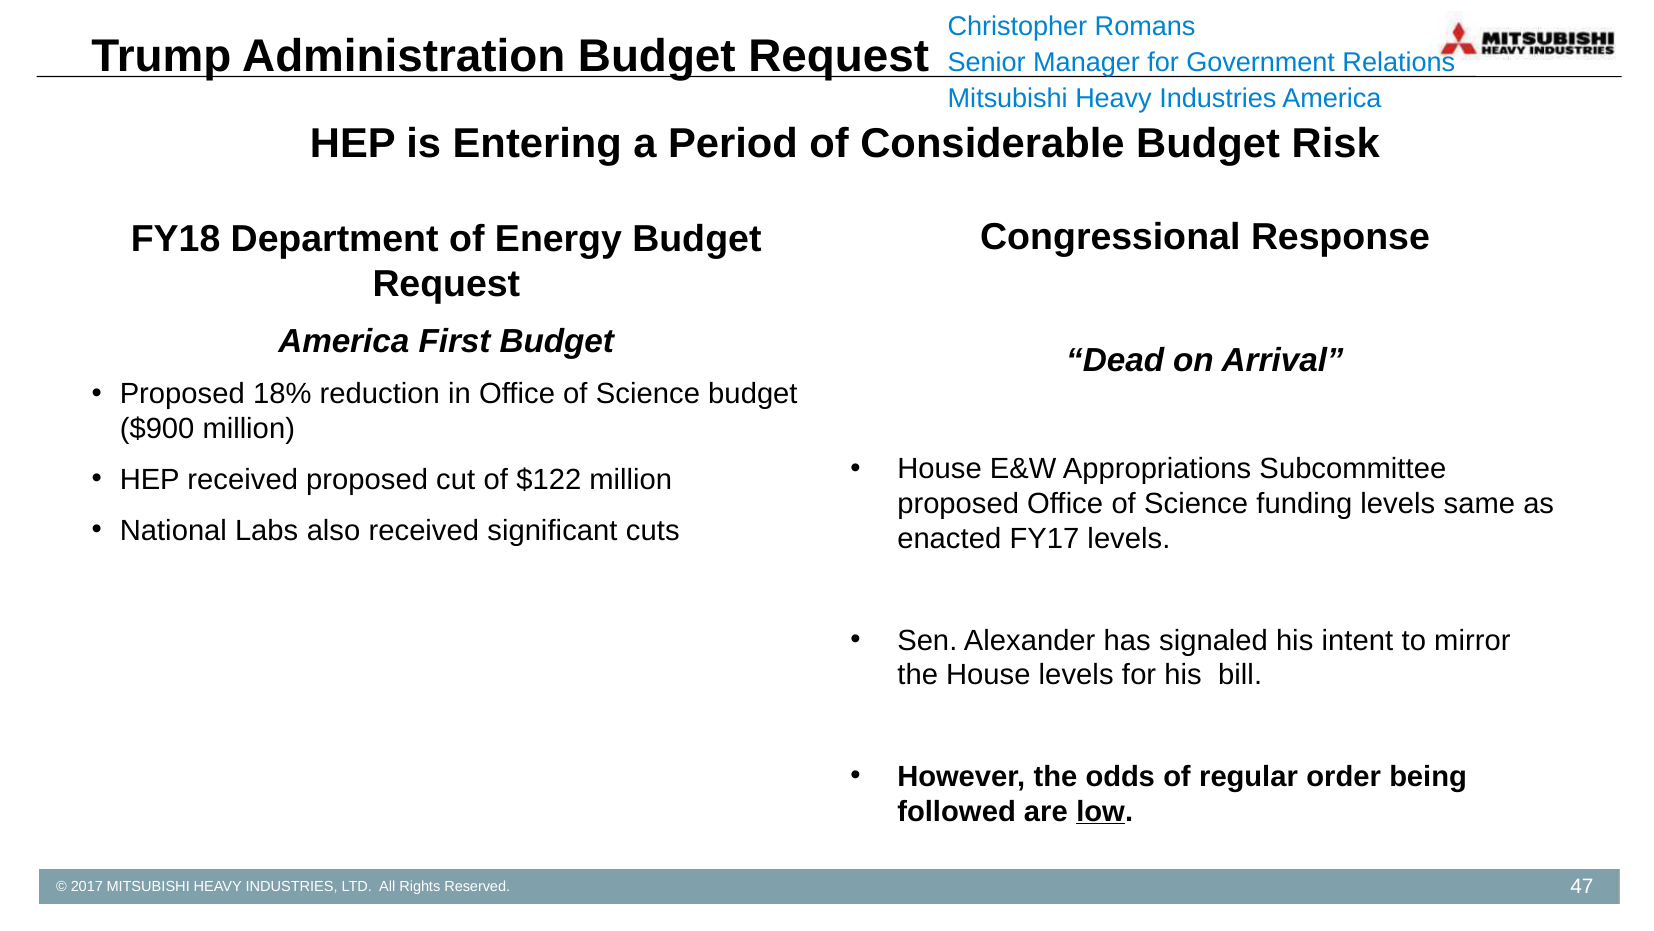

Christopher Romans
Senior Manager for Government Relations
Mitsubishi Heavy Industries America
# Trump Administration Budget Request
HEP is Entering a Period of Considerable Budget Risk
Congressional Response
“Dead on Arrival”
House E&W Appropriations Subcommittee proposed Office of Science funding levels same as enacted FY17 levels.
Sen. Alexander has signaled his intent to mirror the House levels for his bill.
However, the odds of regular order being followed are low.
FY18 Department of Energy Budget Request
America First Budget
Proposed 18% reduction in Office of Science budget ($900 million)
HEP received proposed cut of $122 million
National Labs also received significant cuts